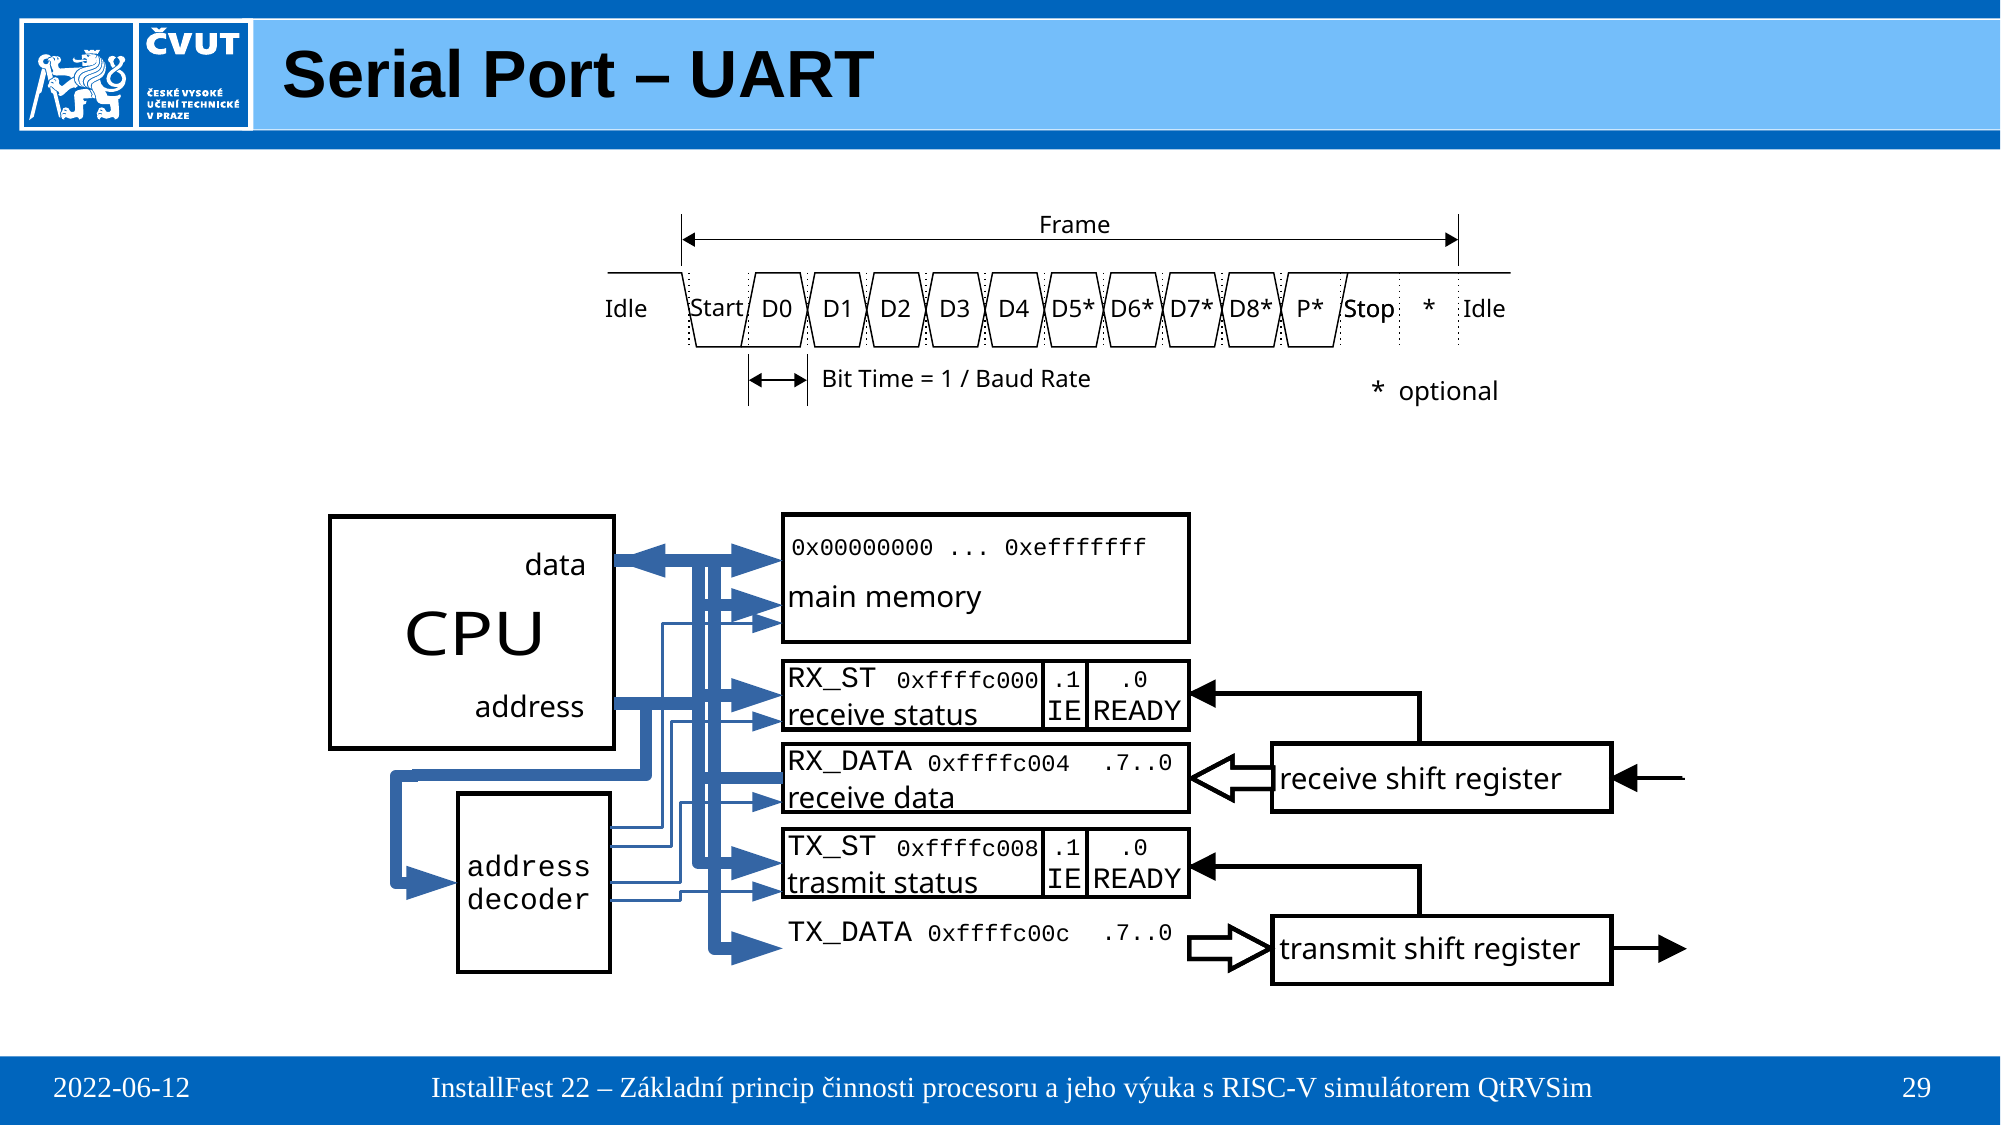

# Serial Port – UART
0x00000000 ... 0xefffffff
data
main memory
CPU
RX_ST
.1
.0
0xffffc000
address
receive status
IE
READY
RX_DATA
.7..0
0xffffc004
receive shift register
receive data
TX_ST
.1
.0
0xffffc008
address
decoder
trasmit status
IE
READY
TX_DATA
.7..0
0xffffc00c
transmit shift register
2022-06-12
InstallFest 22 – Základní princip činnosti procesoru a jeho výuka s RISC-V simulátorem QtRVSim
29